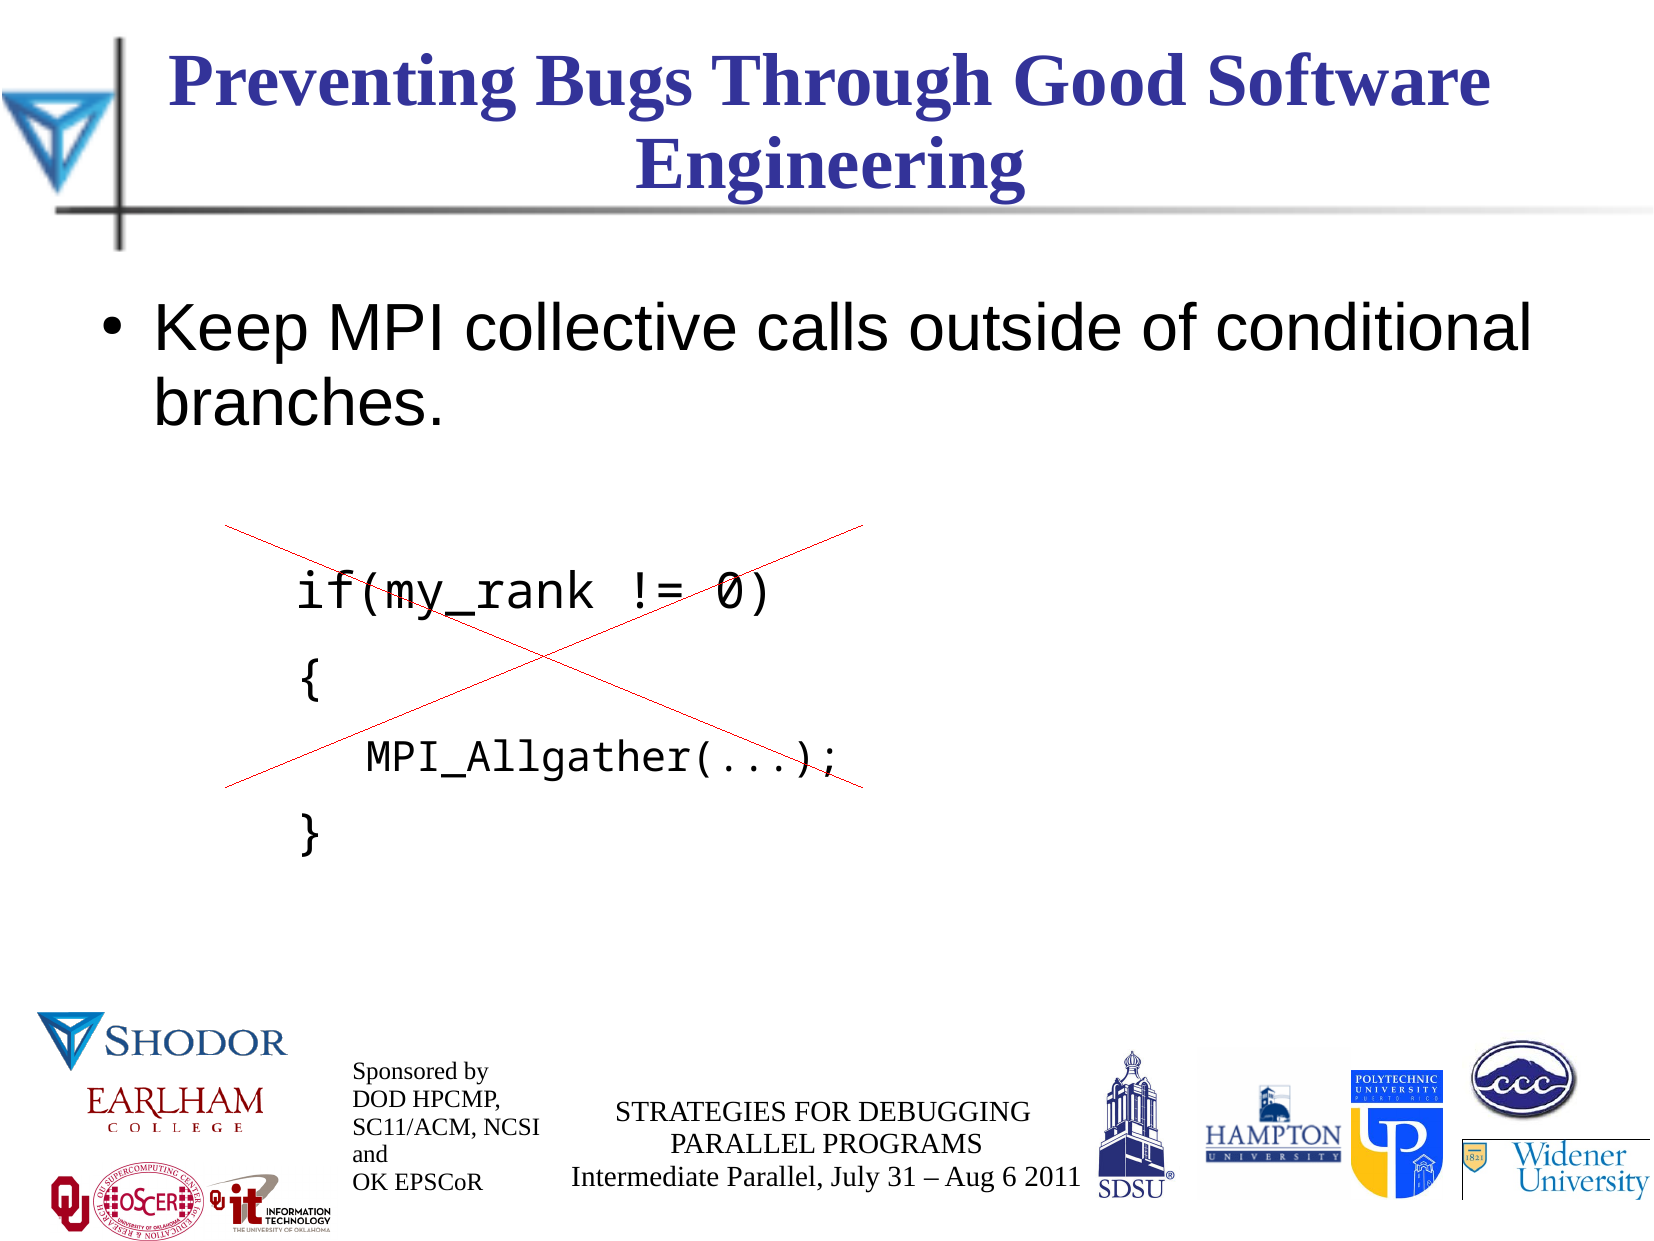

# Preventing Bugs Through Good Software Engineering
Keep MPI collective calls outside of conditional branches.
if(my_rank != 0)
{
MPI_Allgather(...);
}
Sponsored by DOD HPCMP, SC11/ACM, NCSI and
OK EPSCoR
STRATEGIES FOR DEBUGGING
PARALLEL PROGRAMS
Intermediate Parallel, July 31 – Aug 6 2011